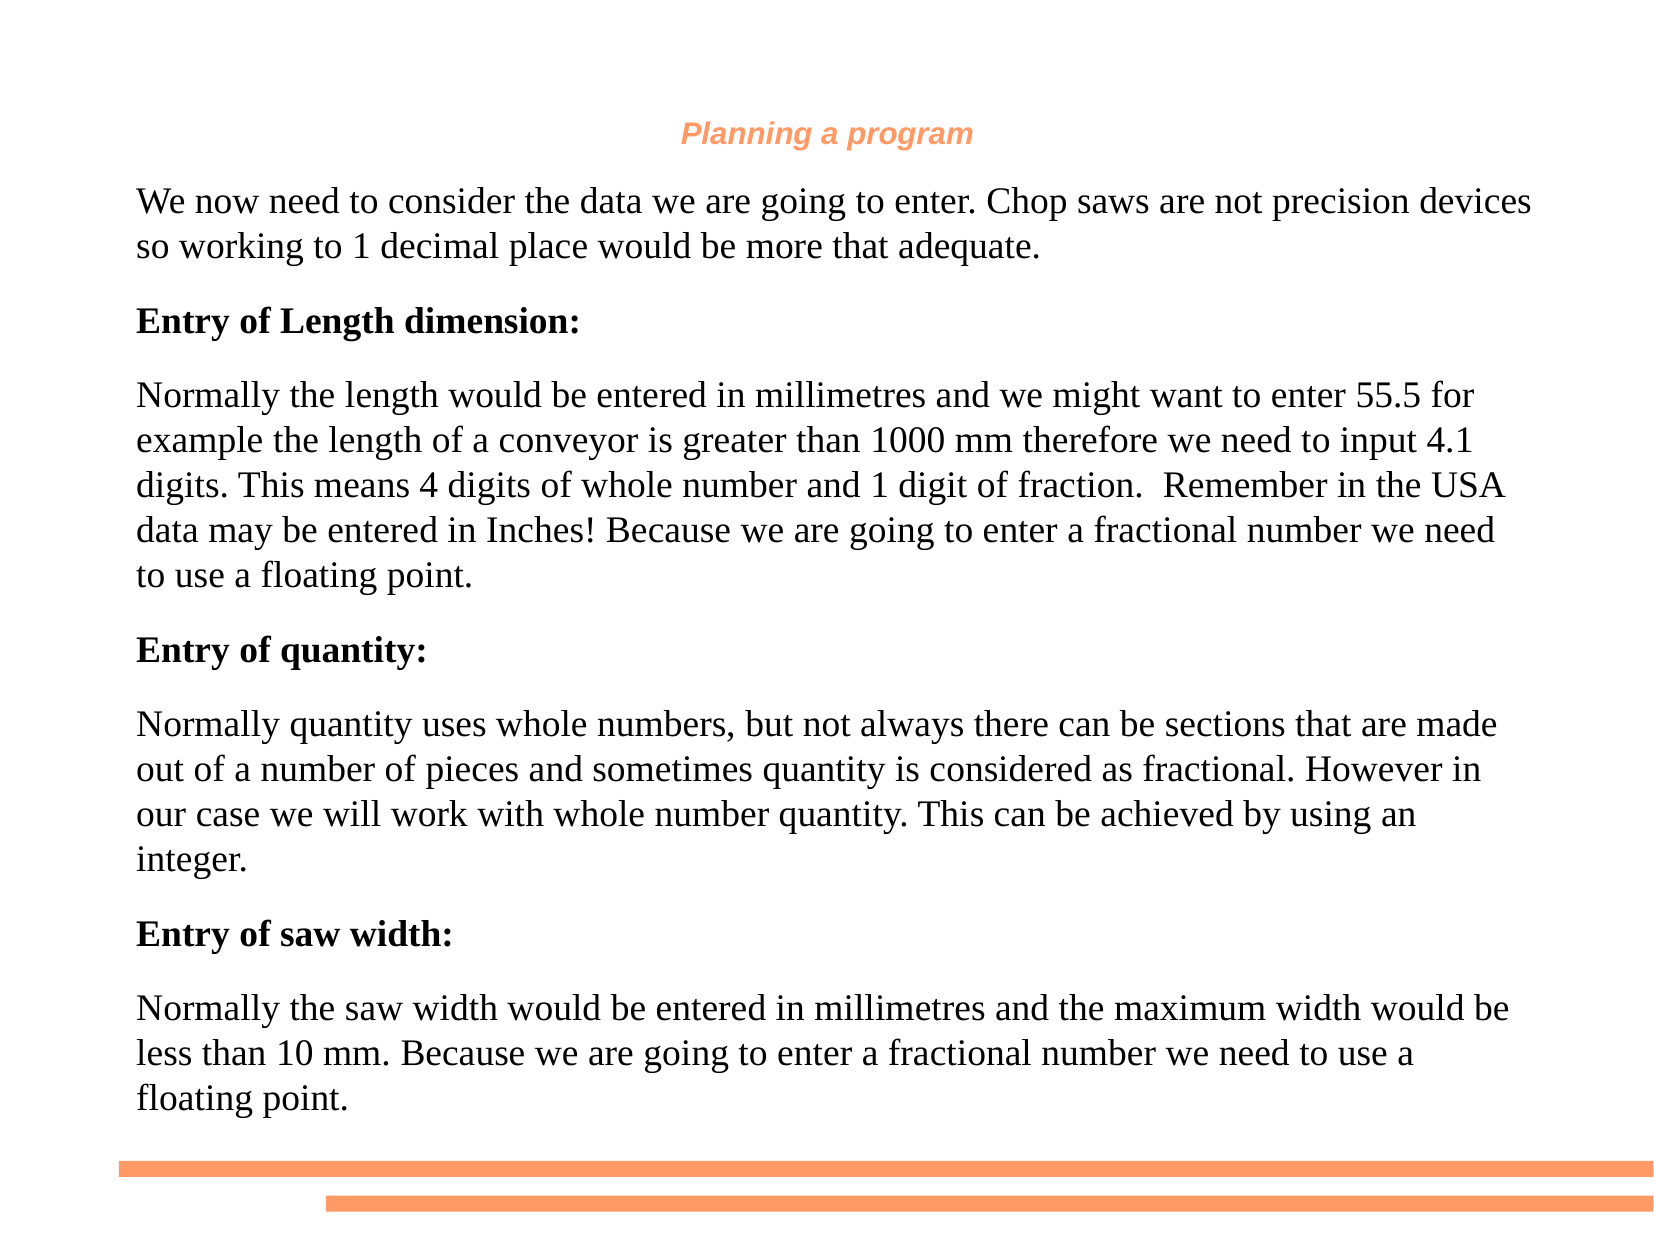

# Planning a program
We now need to consider the data we are going to enter. Chop saws are not precision devices so working to 1 decimal place would be more that adequate.
Entry of Length dimension:
Normally the length would be entered in millimetres and we might want to enter 55.5 for example the length of a conveyor is greater than 1000 mm therefore we need to input 4.1 digits. This means 4 digits of whole number and 1 digit of fraction. Remember in the USA data may be entered in Inches! Because we are going to enter a fractional number we need to use a floating point.
Entry of quantity:
Normally quantity uses whole numbers, but not always there can be sections that are made out of a number of pieces and sometimes quantity is considered as fractional. However in our case we will work with whole number quantity. This can be achieved by using an integer.
Entry of saw width:
Normally the saw width would be entered in millimetres and the maximum width would be less than 10 mm. Because we are going to enter a fractional number we need to use a floating point.